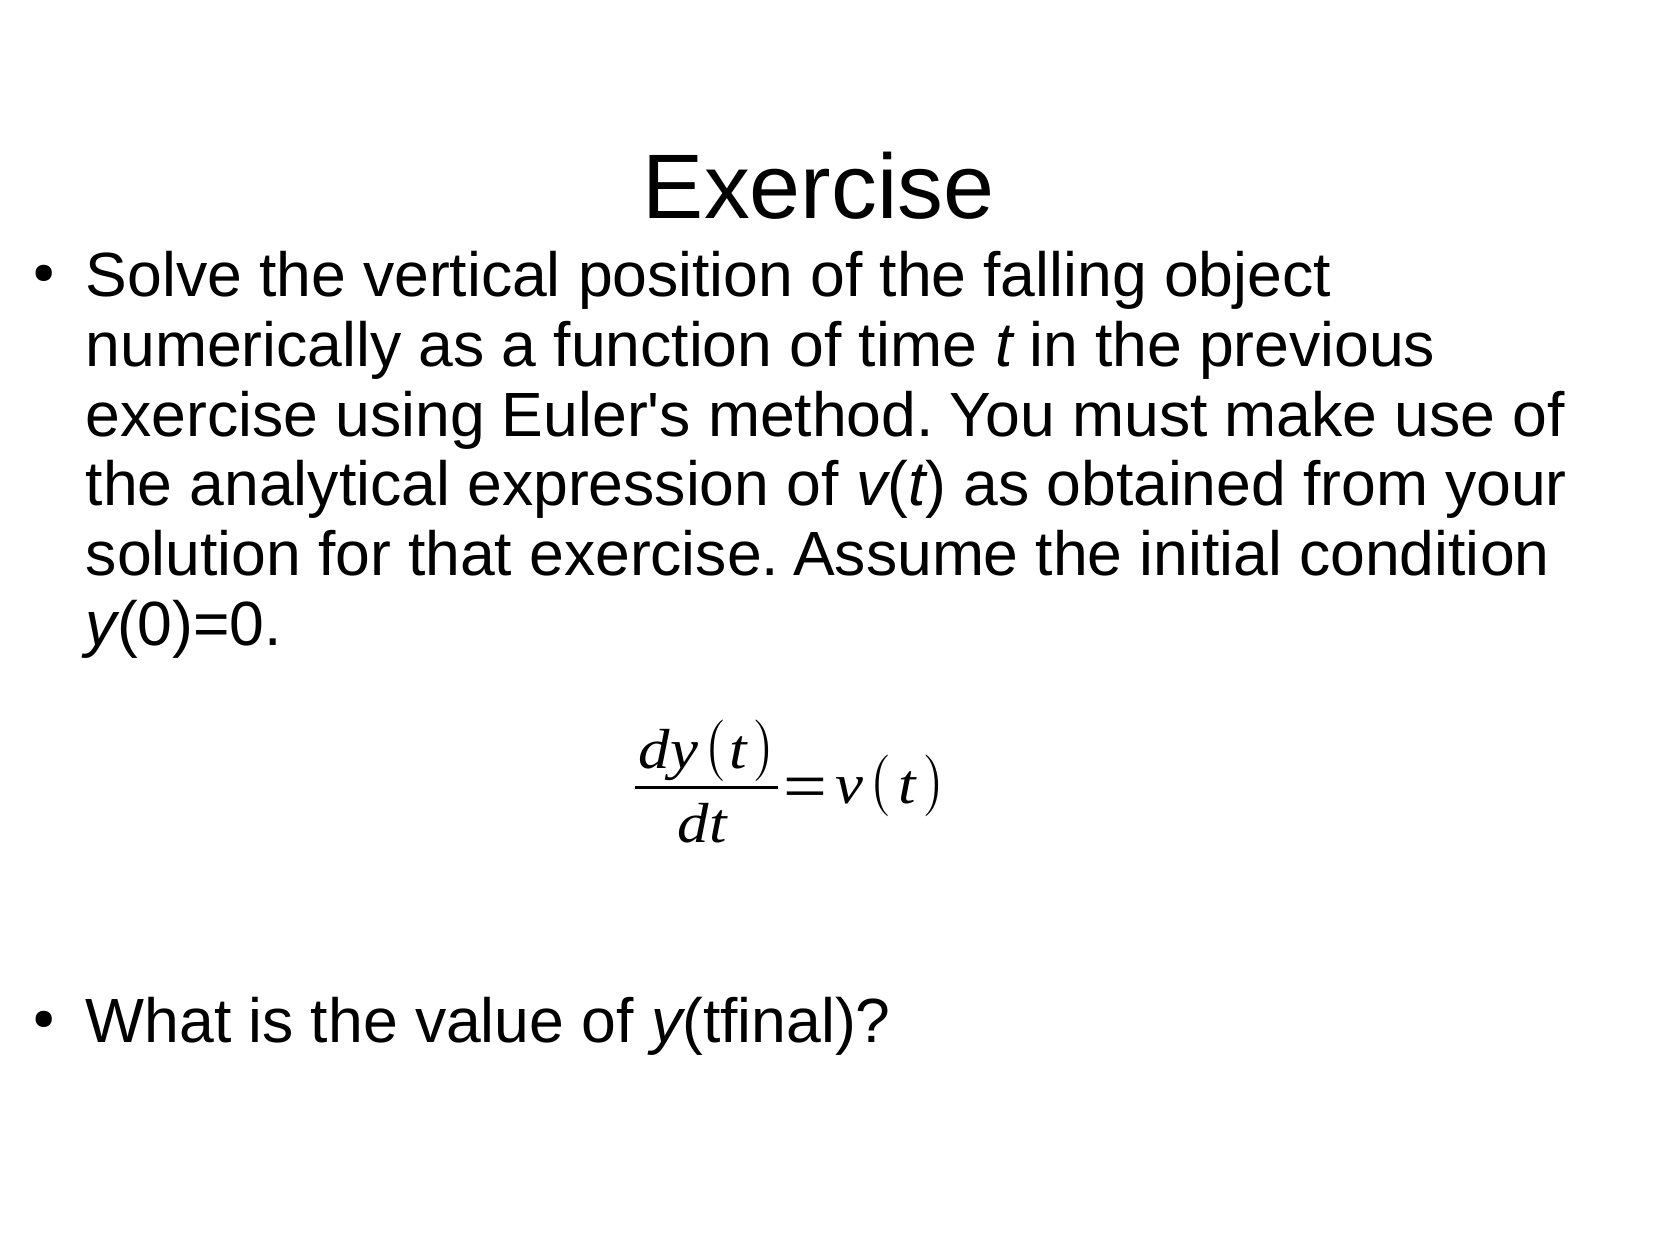

# Exercise
Solve the vertical position of the falling object numerically as a function of time t in the previous exercise using Euler's method. You must make use of the analytical expression of v(t) as obtained from your solution for that exercise. Assume the initial condition y(0)=0.
What is the value of y(tfinal)?